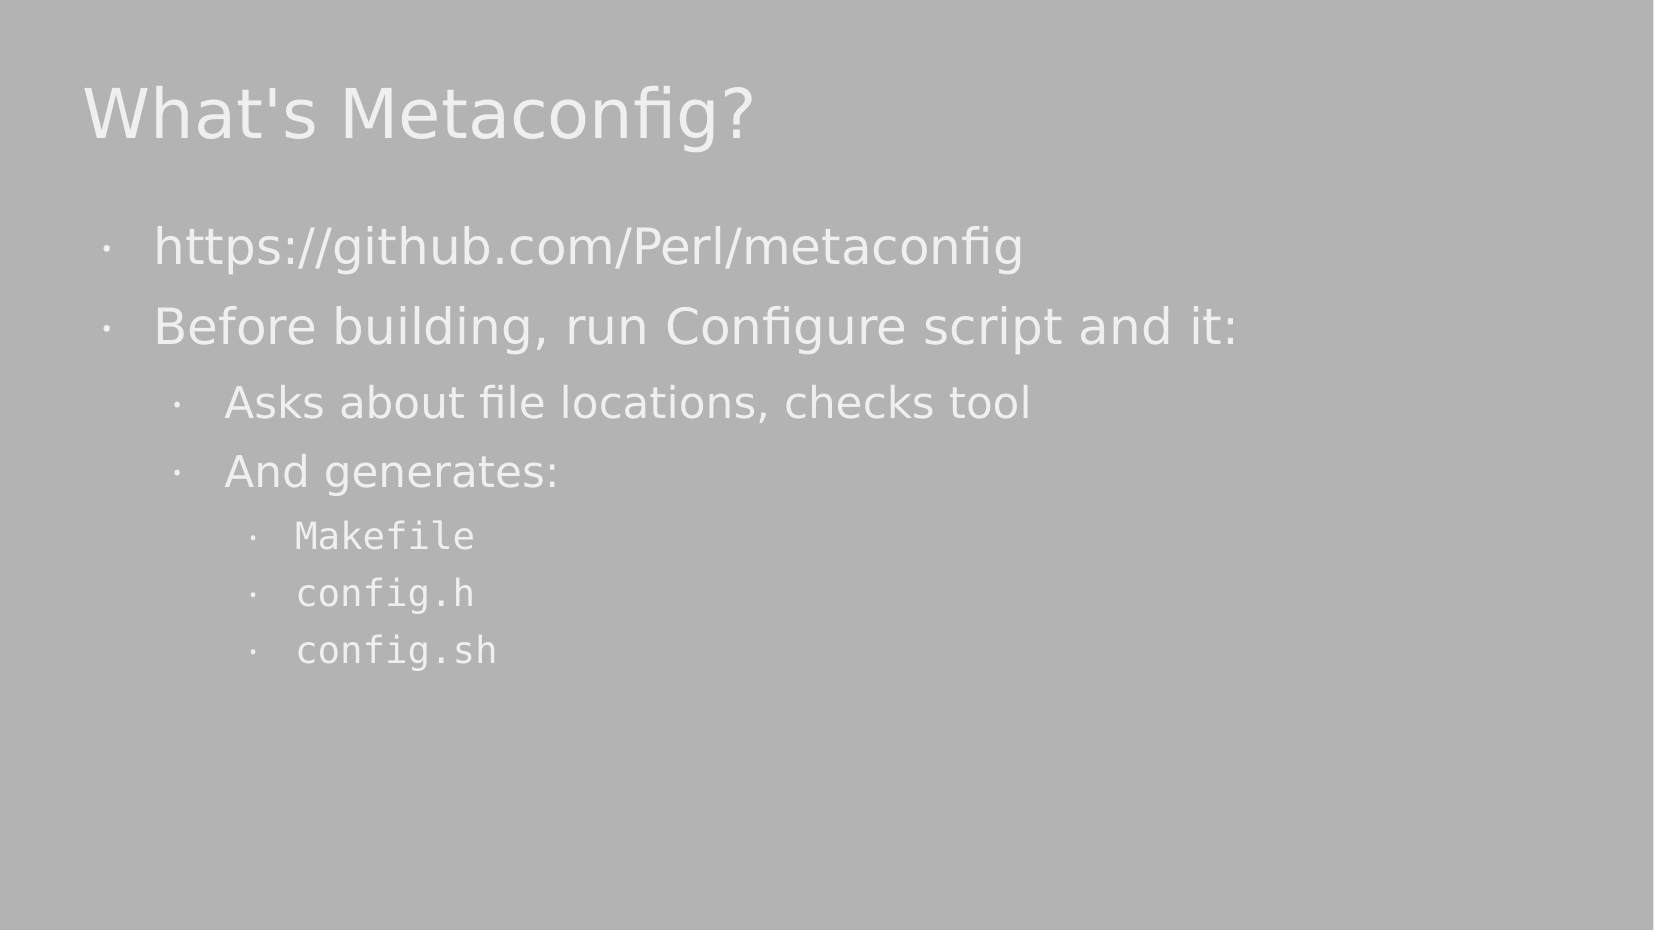

# What's Metaconfig?
https://github.com/Perl/metaconfig
Before building, run Configure script and it:
Asks about file locations, checks tool
And generates:
Makefile
config.h
config.sh